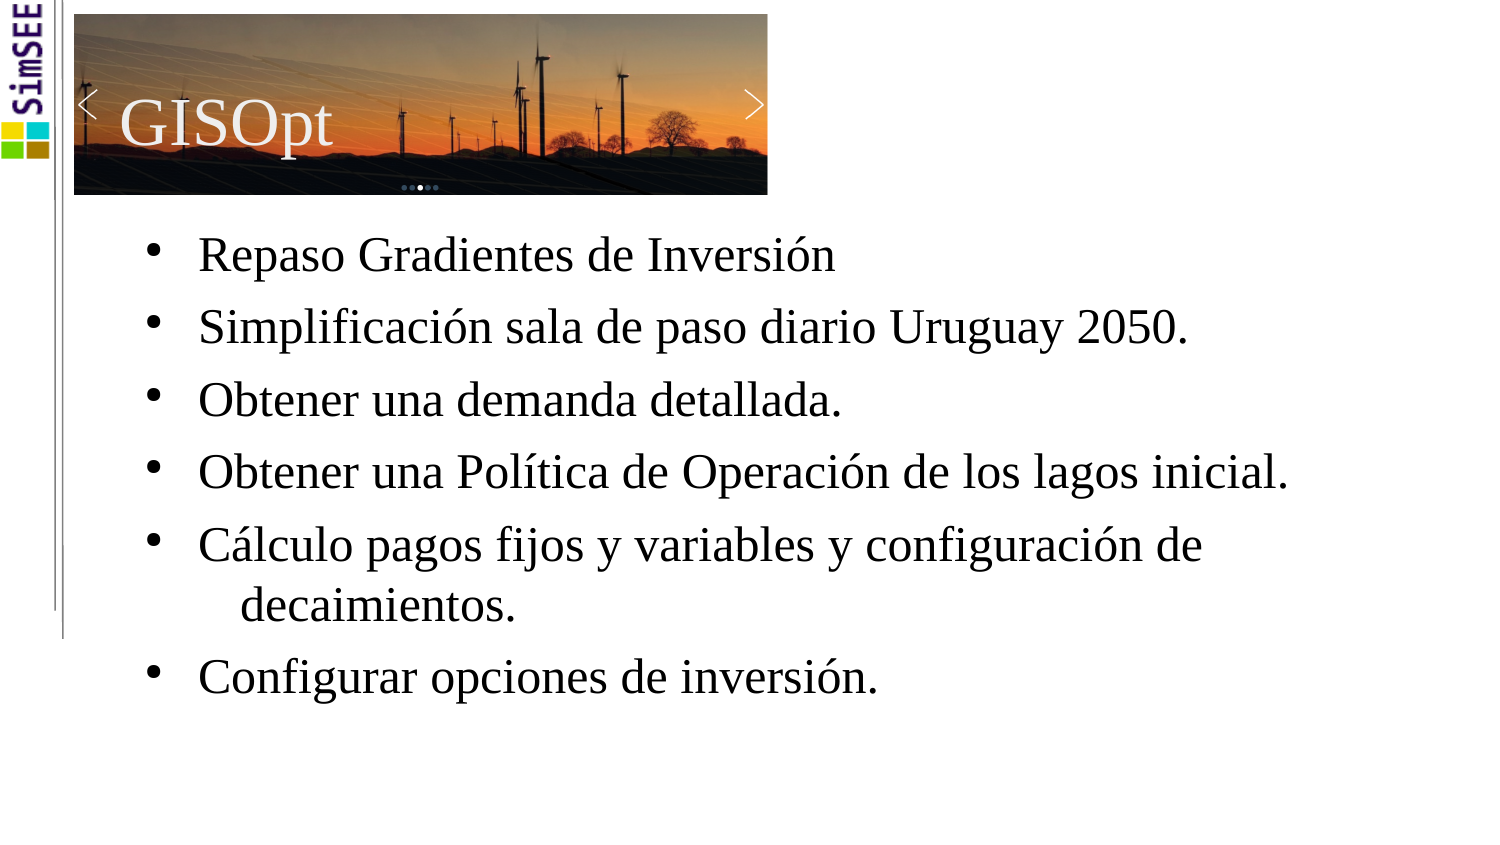

# GISOpt
Repaso Gradientes de Inversión
Simplificación sala de paso diario Uruguay 2050.
Obtener una demanda detallada.
Obtener una Política de Operación de los lagos inicial.
Cálculo pagos fijos y variables y configuración de decaimientos.
Configurar opciones de inversión.